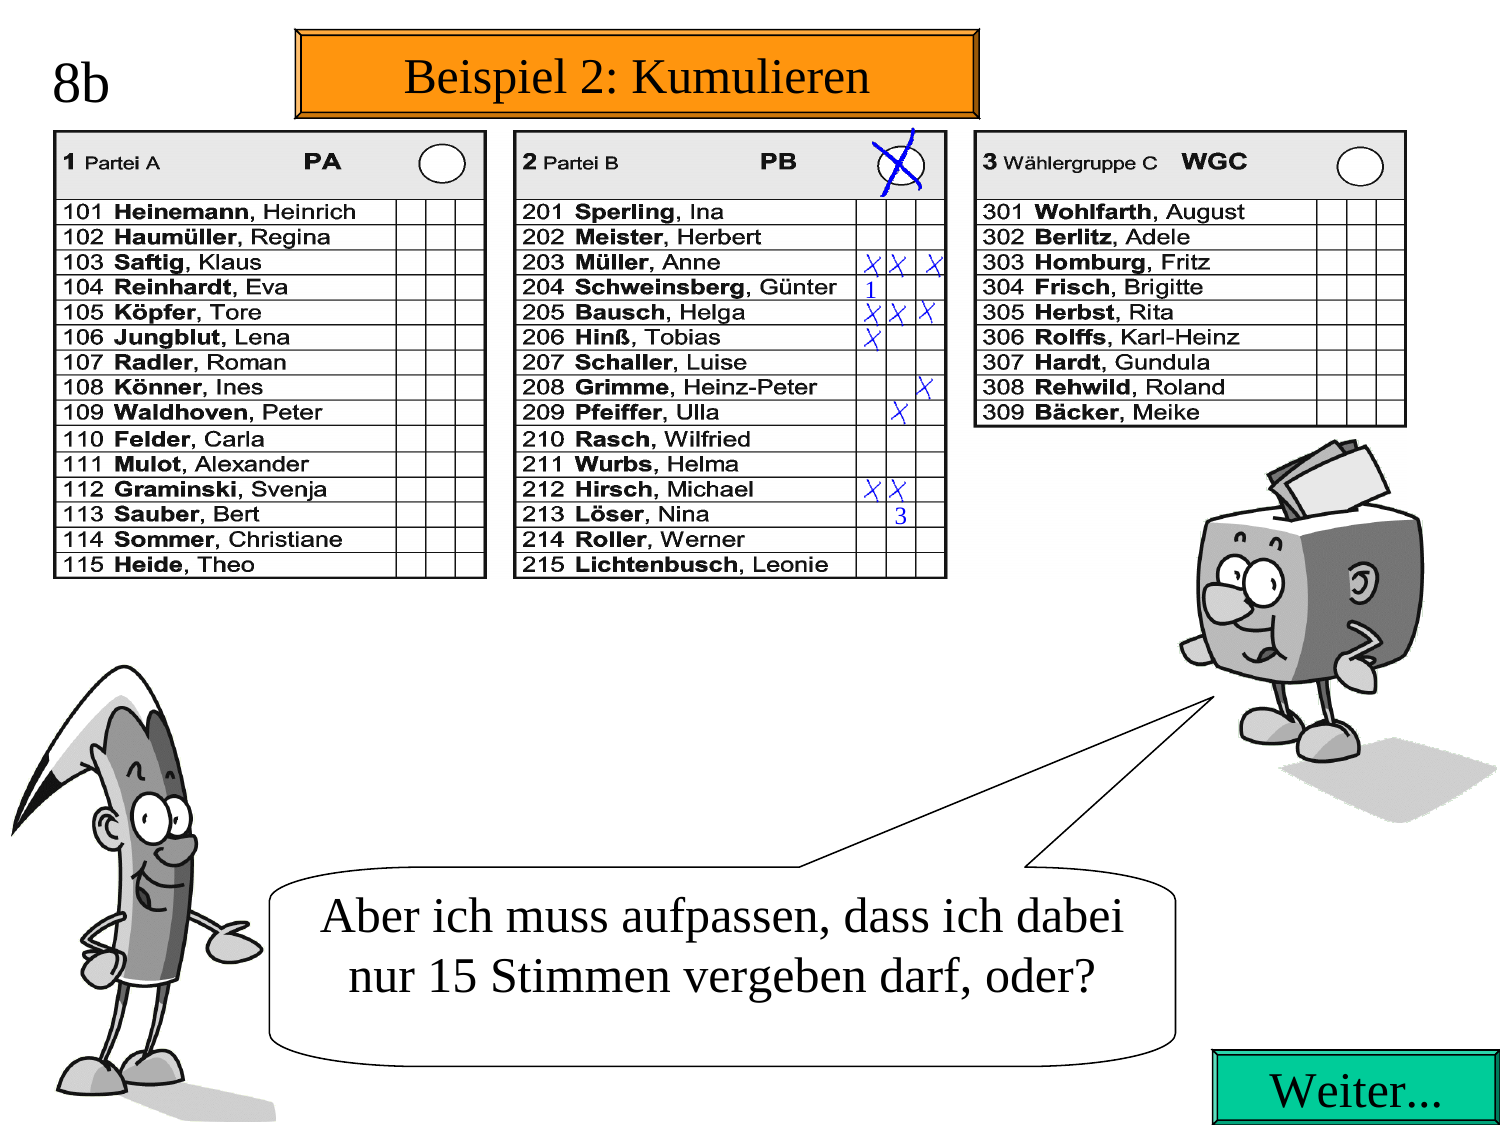

Beispiel 2: Kumulieren
8b
1
3
Aber ich muss aufpassen, dass ich dabei nur 15 Stimmen vergeben darf, oder?
Weiter...